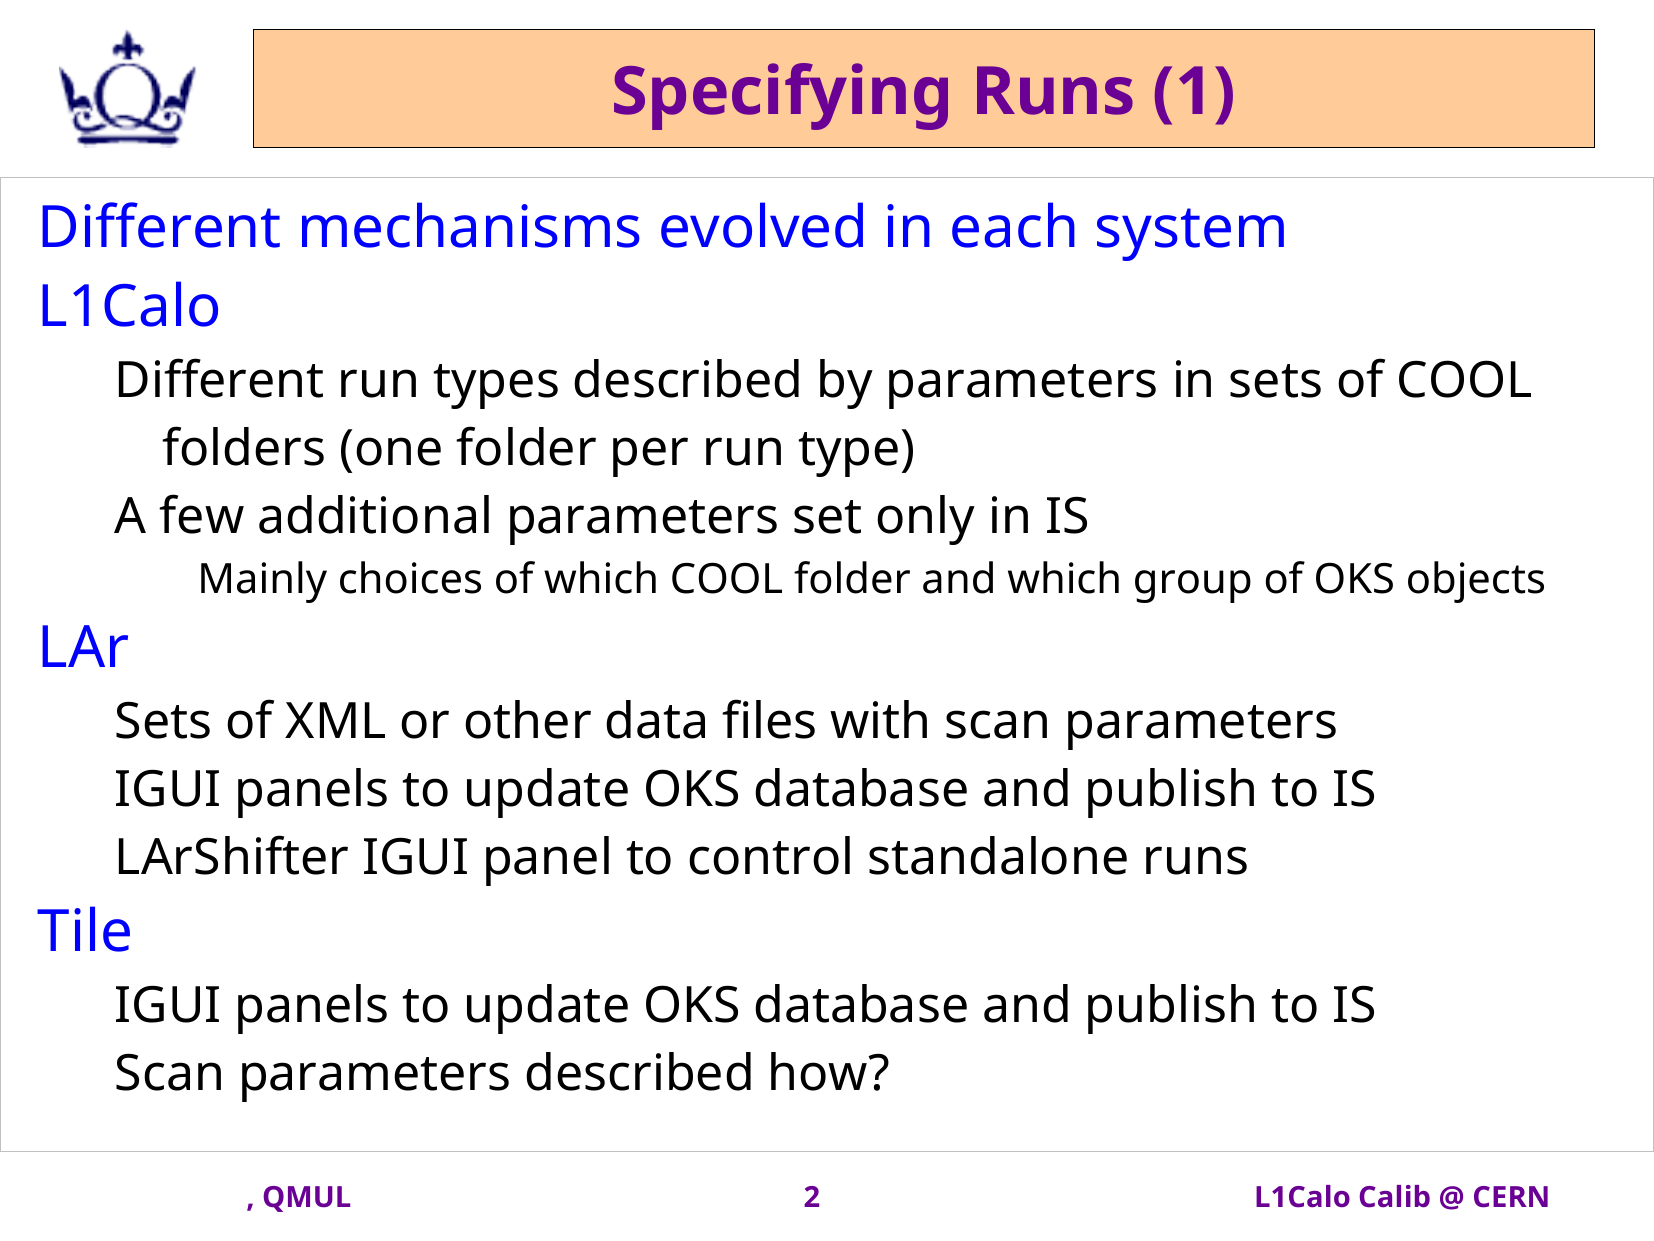

# Specifying Runs (1)
Different mechanisms evolved in each system
L1Calo
Different run types described by parameters in sets of COOL folders (one folder per run type)
A few additional parameters set only in IS
Mainly choices of which COOL folder and which group of OKS objects
LAr
Sets of XML or other data files with scan parameters
IGUI panels to update OKS database and publish to IS
LArShifter IGUI panel to control standalone runs
Tile
IGUI panels to update OKS database and publish to IS
Scan parameters described how?